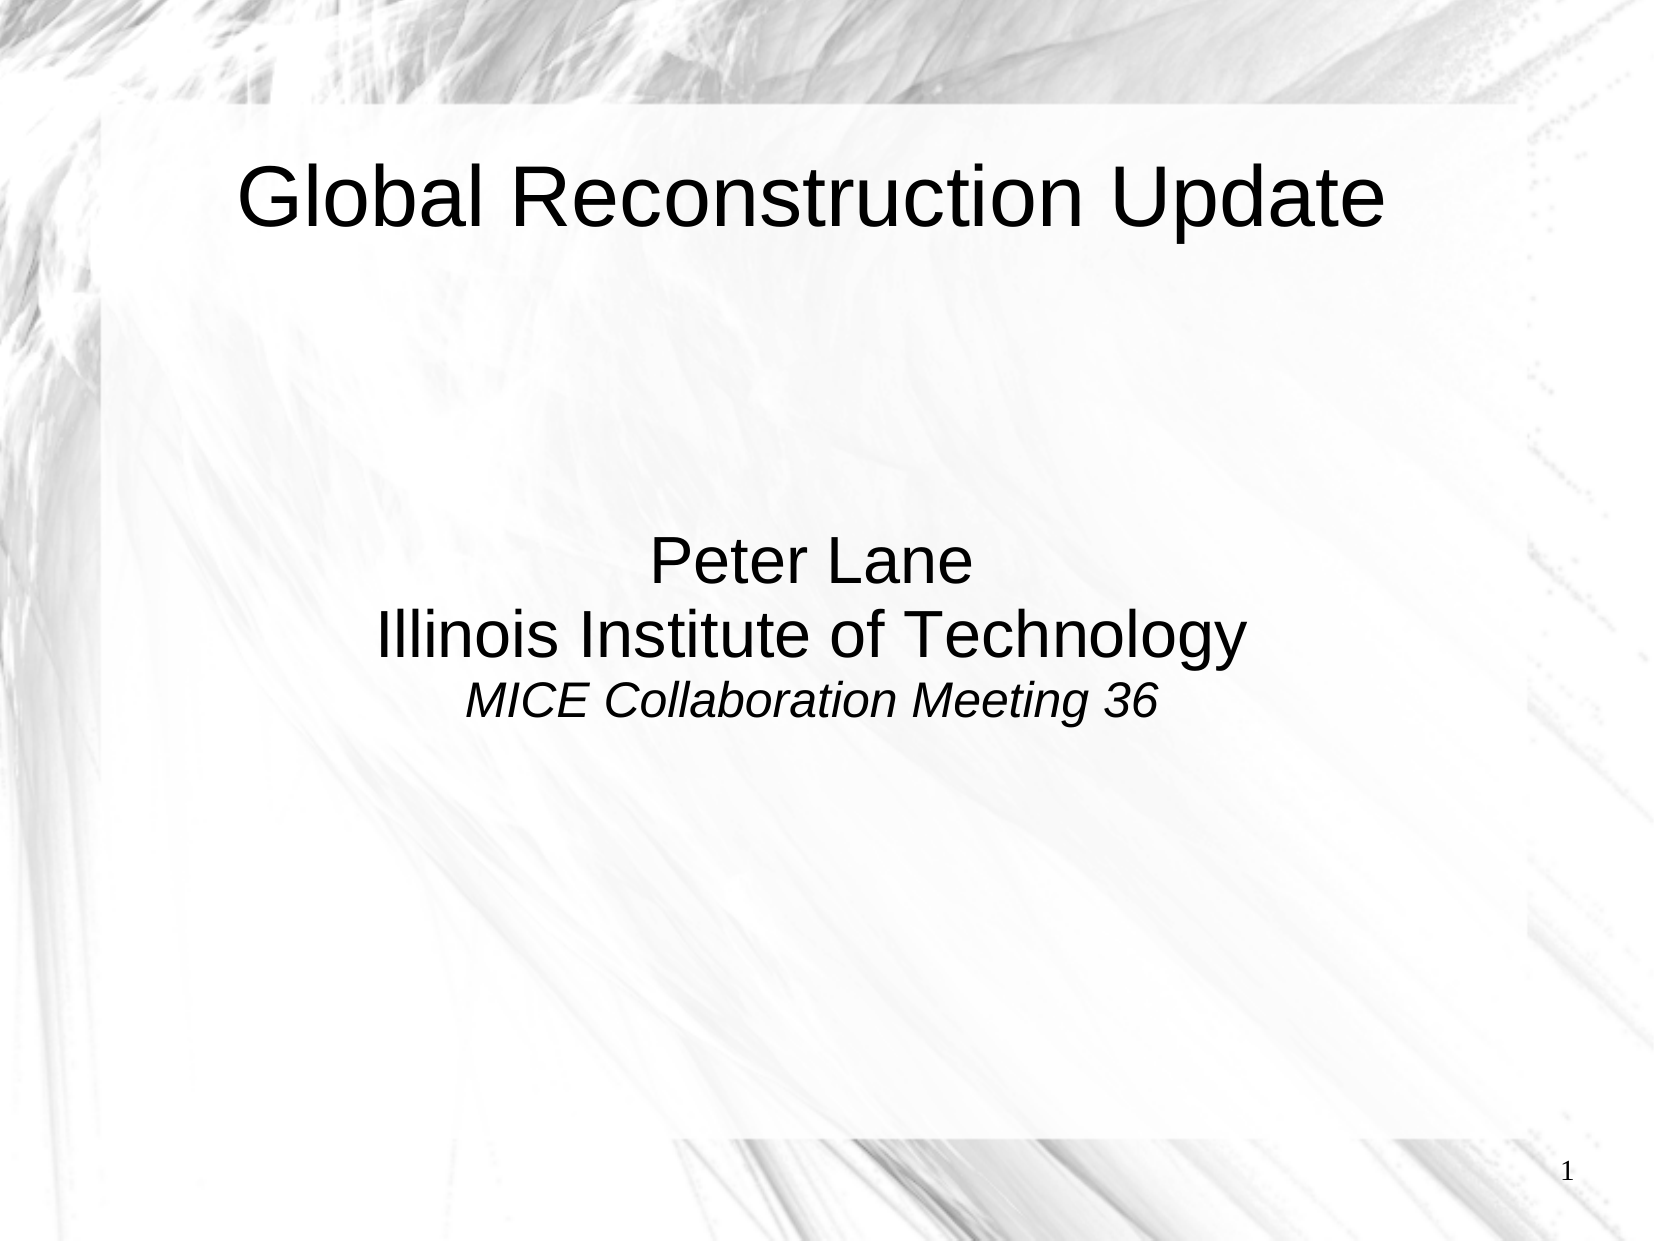

# Global Reconstruction Update
Peter Lane
Illinois Institute of Technology
MICE Collaboration Meeting 36
1